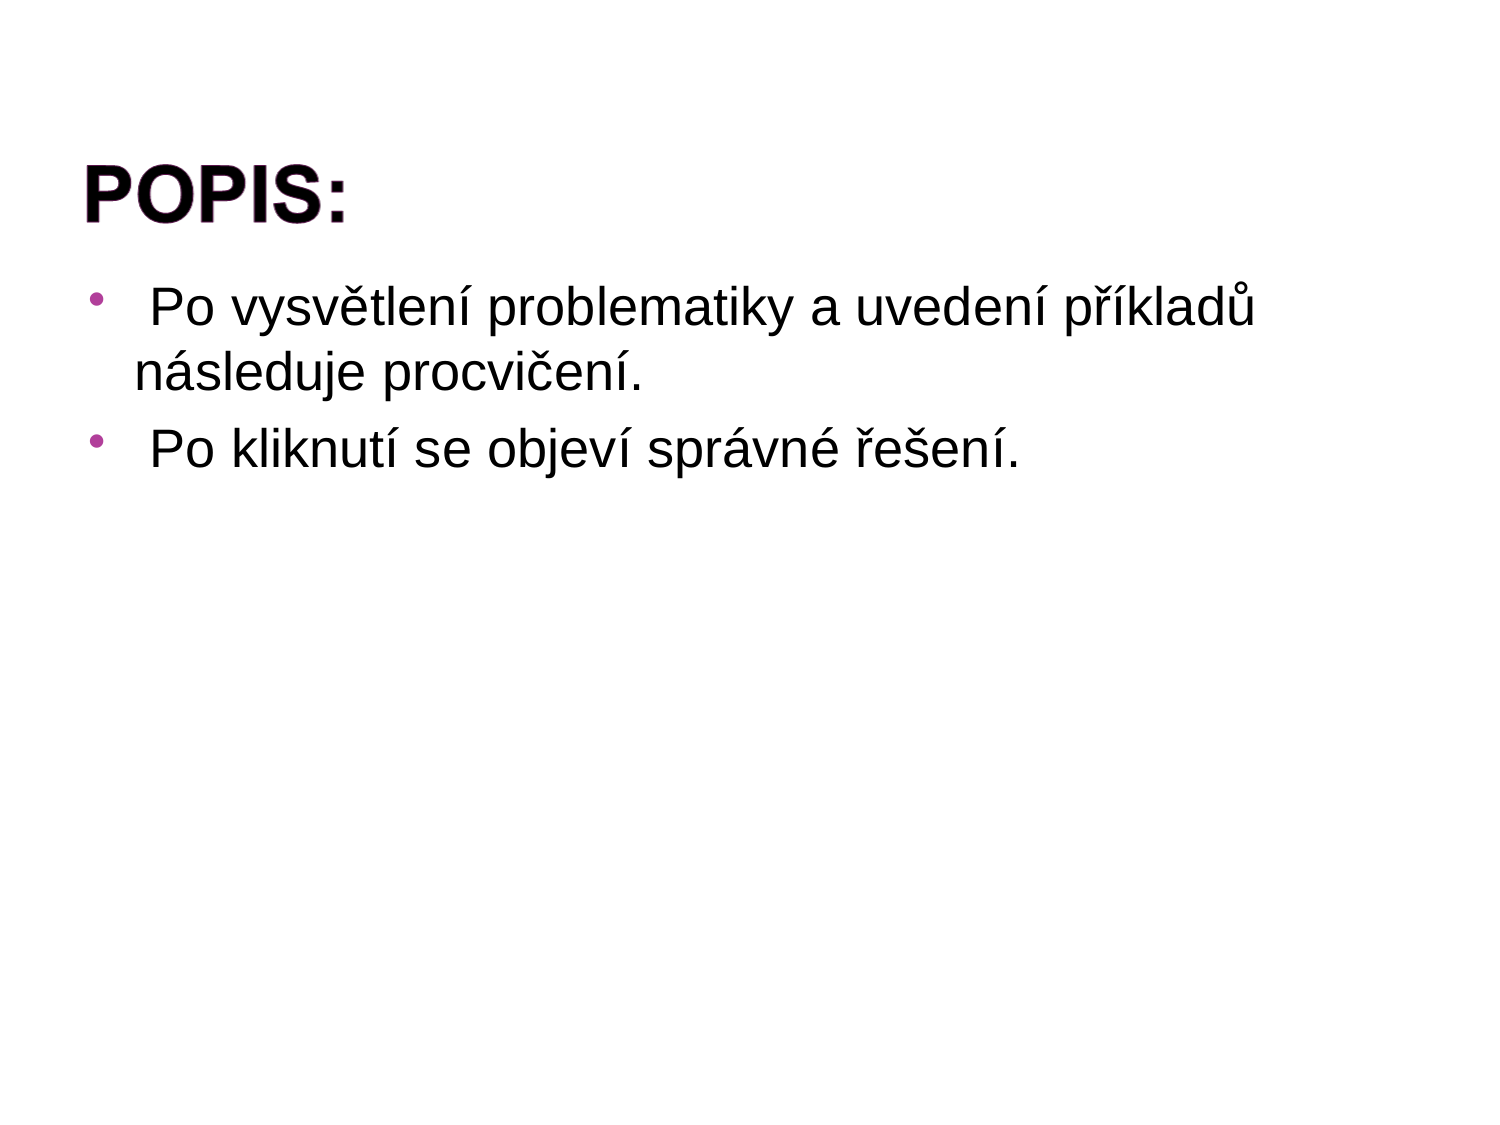

# Po vysvětlení problematiky a uvedení příkladů následuje procvičení.
 Po kliknutí se objeví správné řešení.